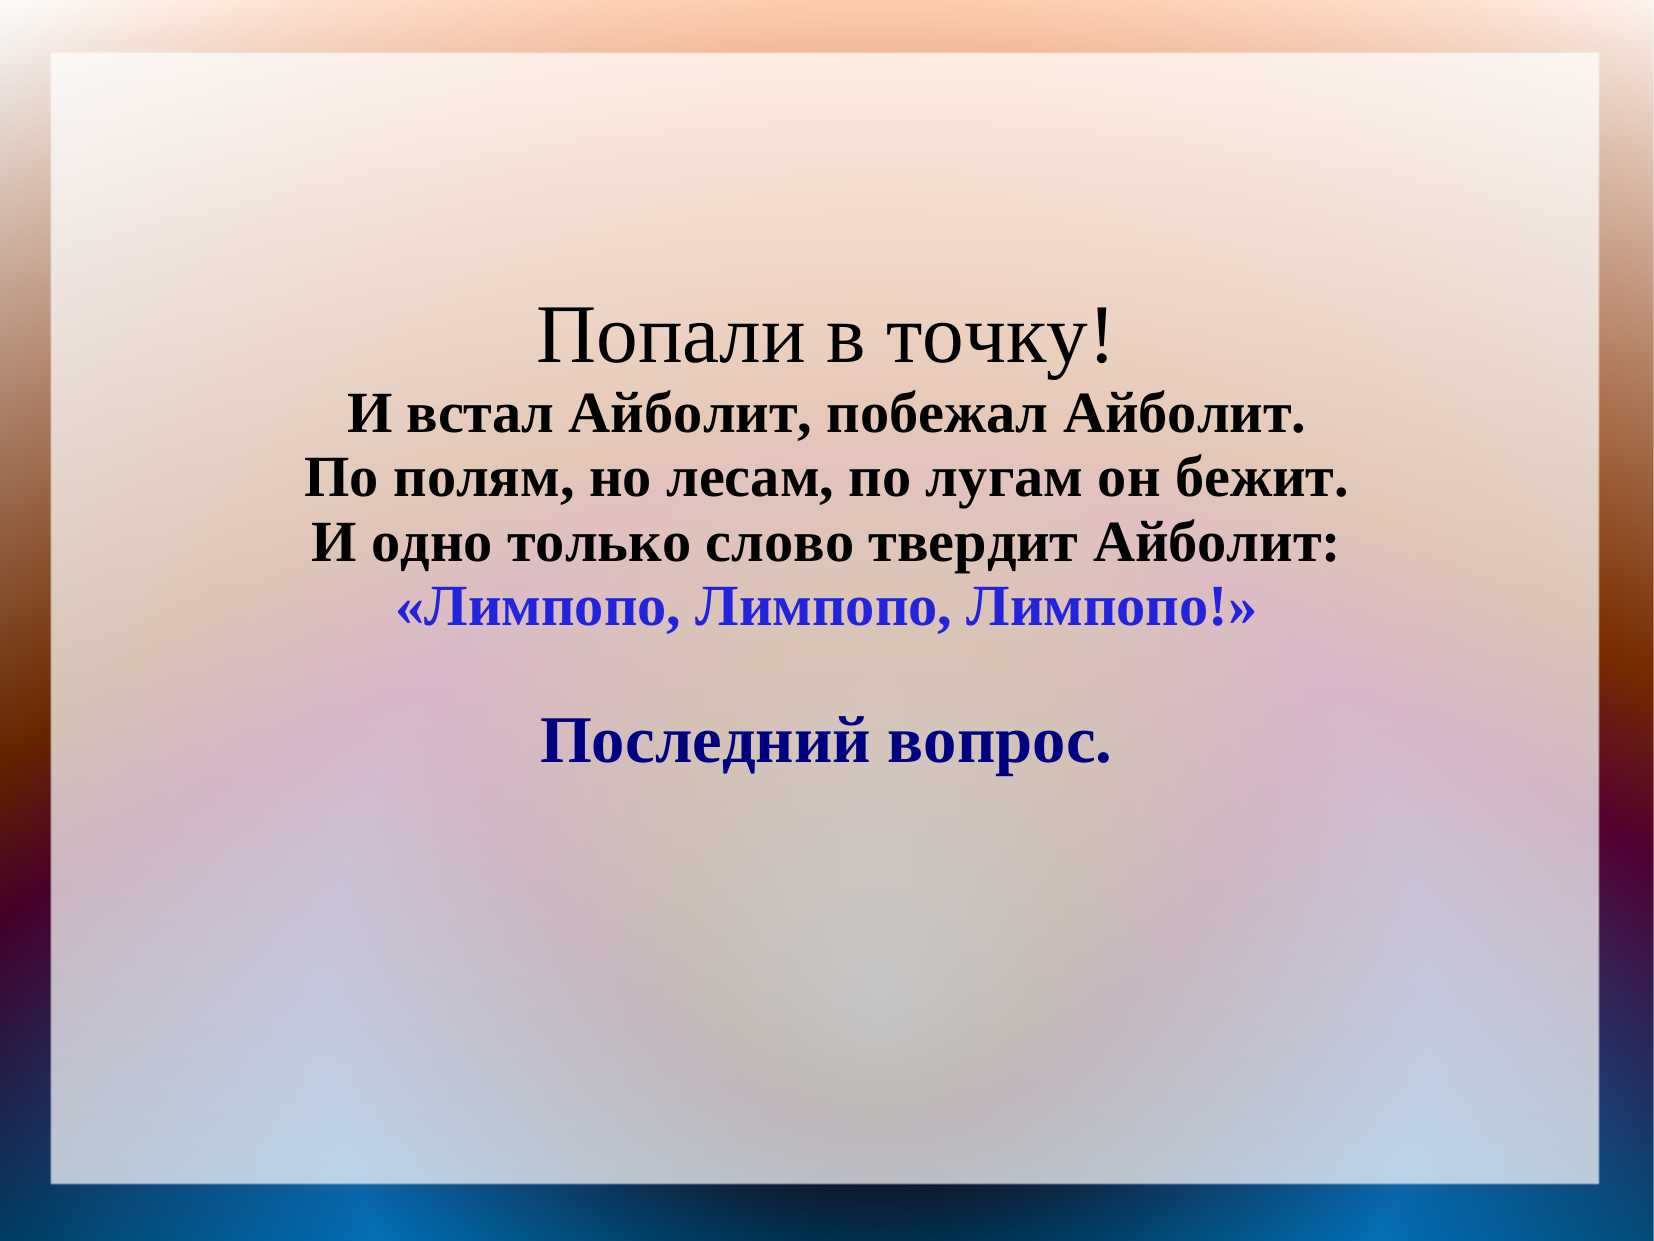

# Попали в точку!
И встал Айболит, побежал Айболит.
По полям, но лесам, по лугам он бежит.
И одно только слово твердит Айболит:
«Лимпопо, Лимпопо, Лимпопо!»
Последний вопрос.